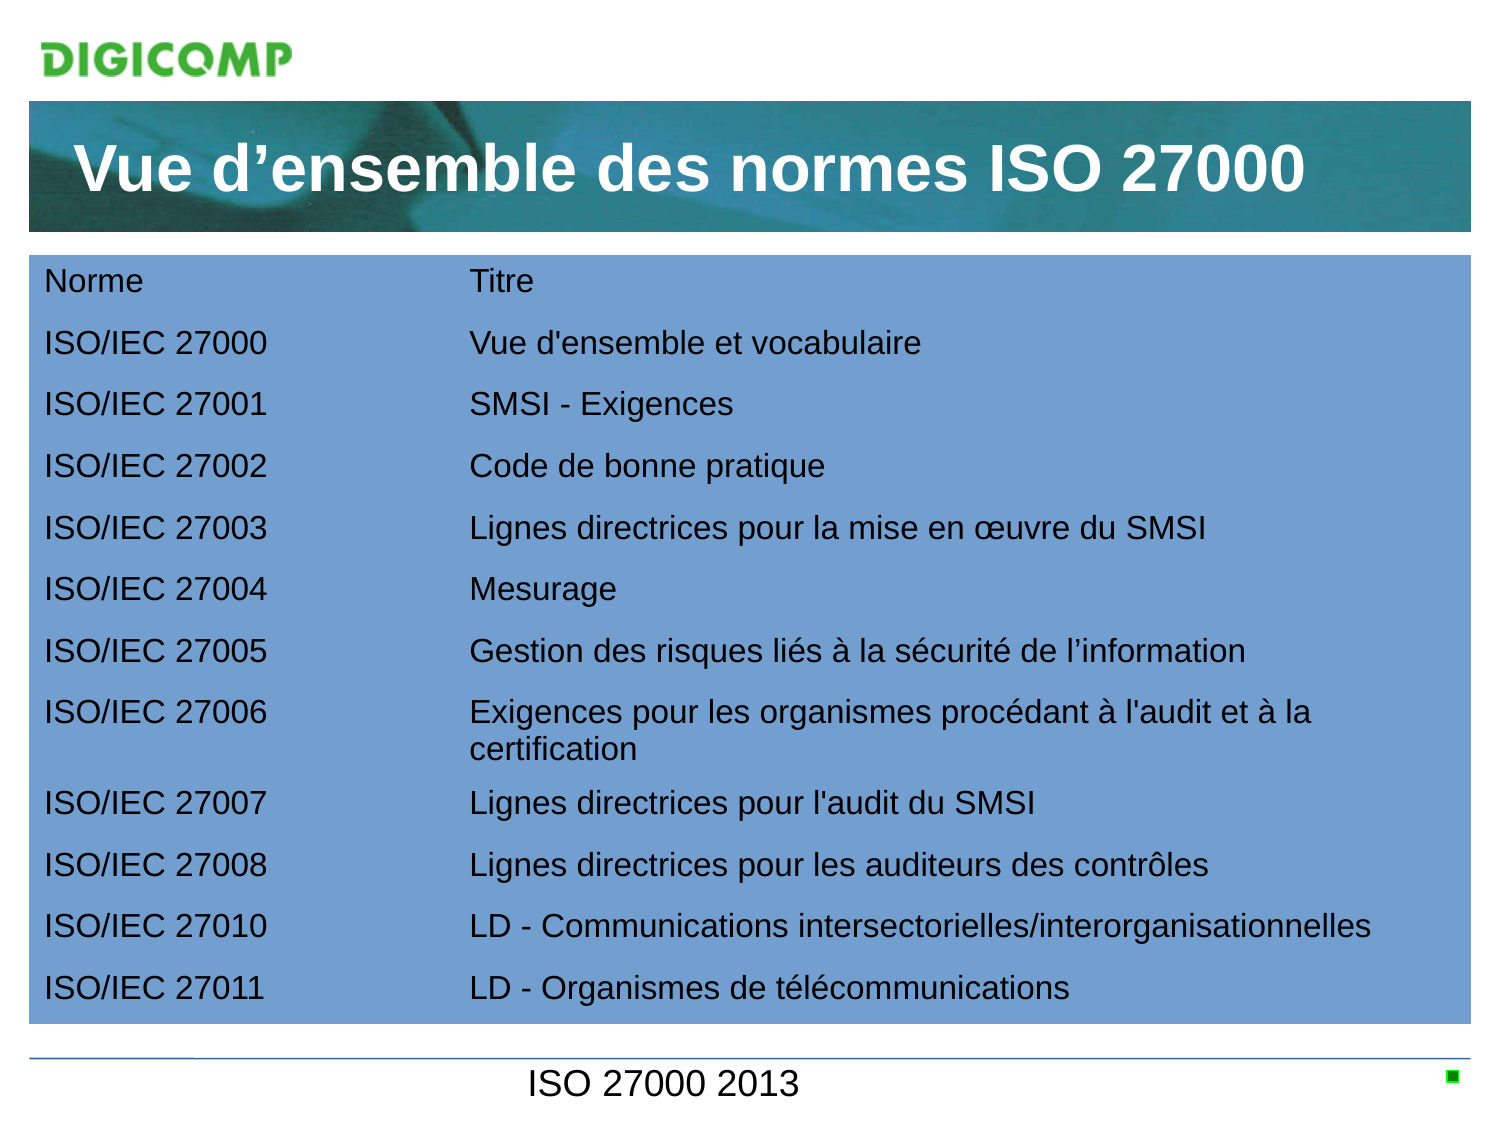

# Vue d’ensemble des normes ISO 27000
| Norme | Titre |
| --- | --- |
| ISO/IEC 27000 | Vue d'ensemble et vocabulaire |
| ISO/IEC 27001 | SMSI - Exigences |
| ISO/IEC 27002 | Code de bonne pratique |
| ISO/IEC 27003 | Lignes directrices pour la mise en œuvre du SMSI |
| ISO/IEC 27004 | Mesurage |
| ISO/IEC 27005 | Gestion des risques liés à la sécurité de l’information |
| ISO/IEC 27006 | Exigences pour les organismes procédant à l'audit et à la certification |
| ISO/IEC 27007 | Lignes directrices pour l'audit du SMSI |
| ISO/IEC 27008 | Lignes directrices pour les auditeurs des contrôles |
| ISO/IEC 27010 | LD - Communications intersectorielles/interorganisationnelles |
| ISO/IEC 27011 | LD - Organismes de télécommunications |
ISO 27000 2013